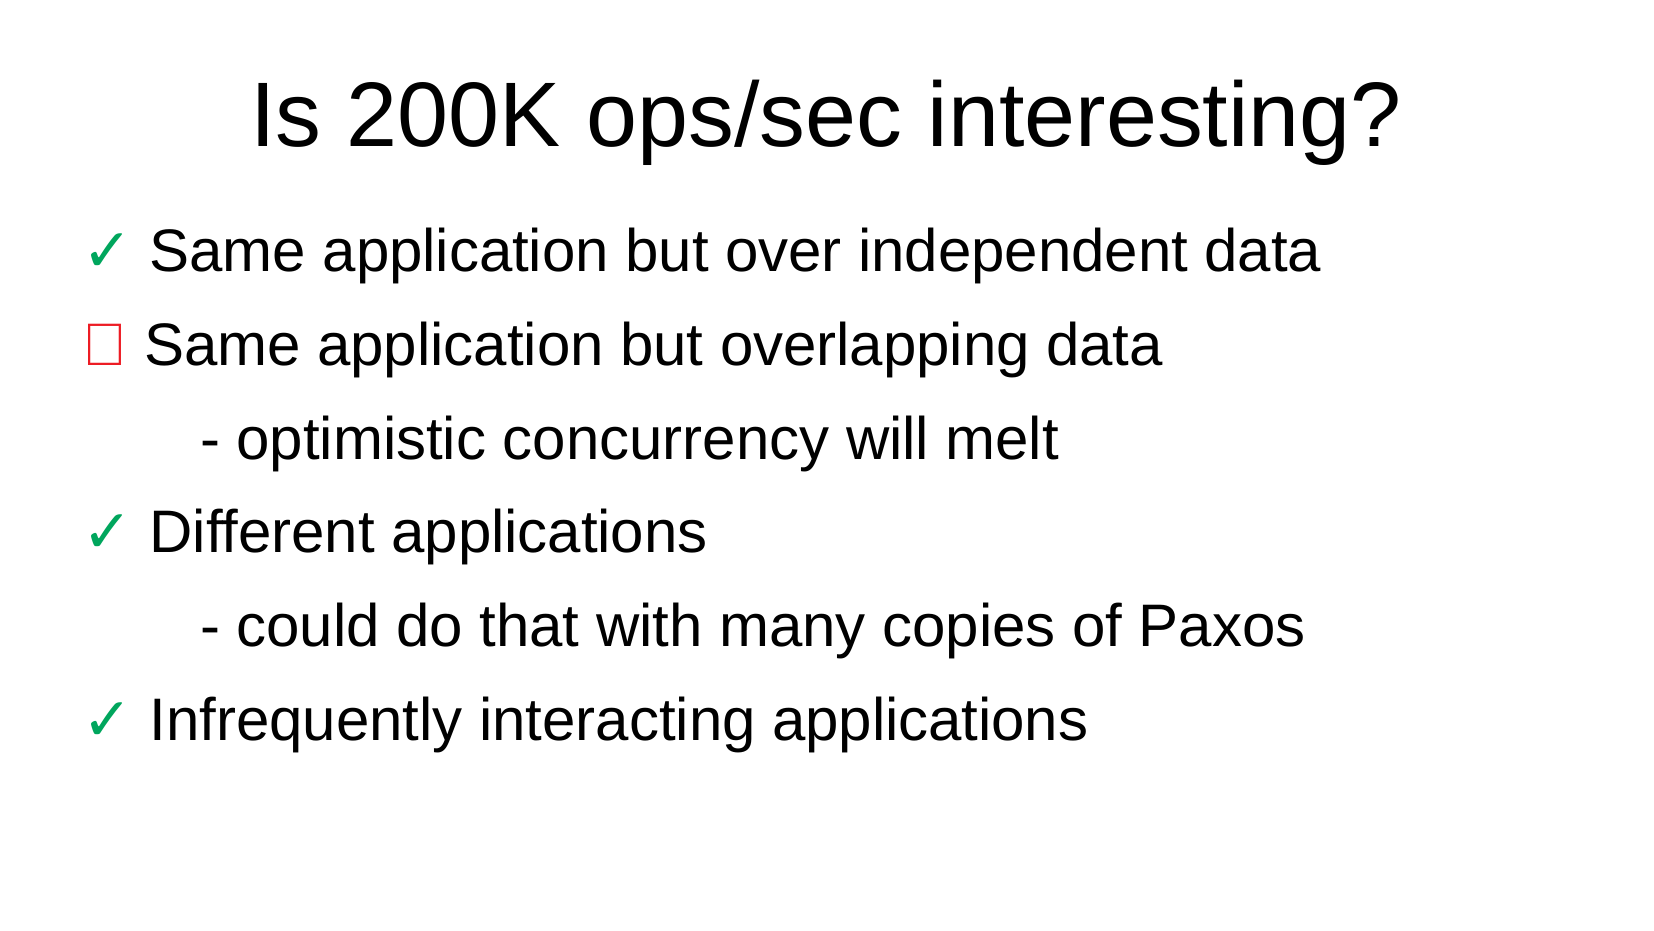

# Is 200K ops/sec interesting?
✓ Same application but over independent data
❌ Same application but overlapping data
 - optimistic concurrency will melt
✓ Different applications
 - could do that with many copies of Paxos
✓ Infrequently interacting applications